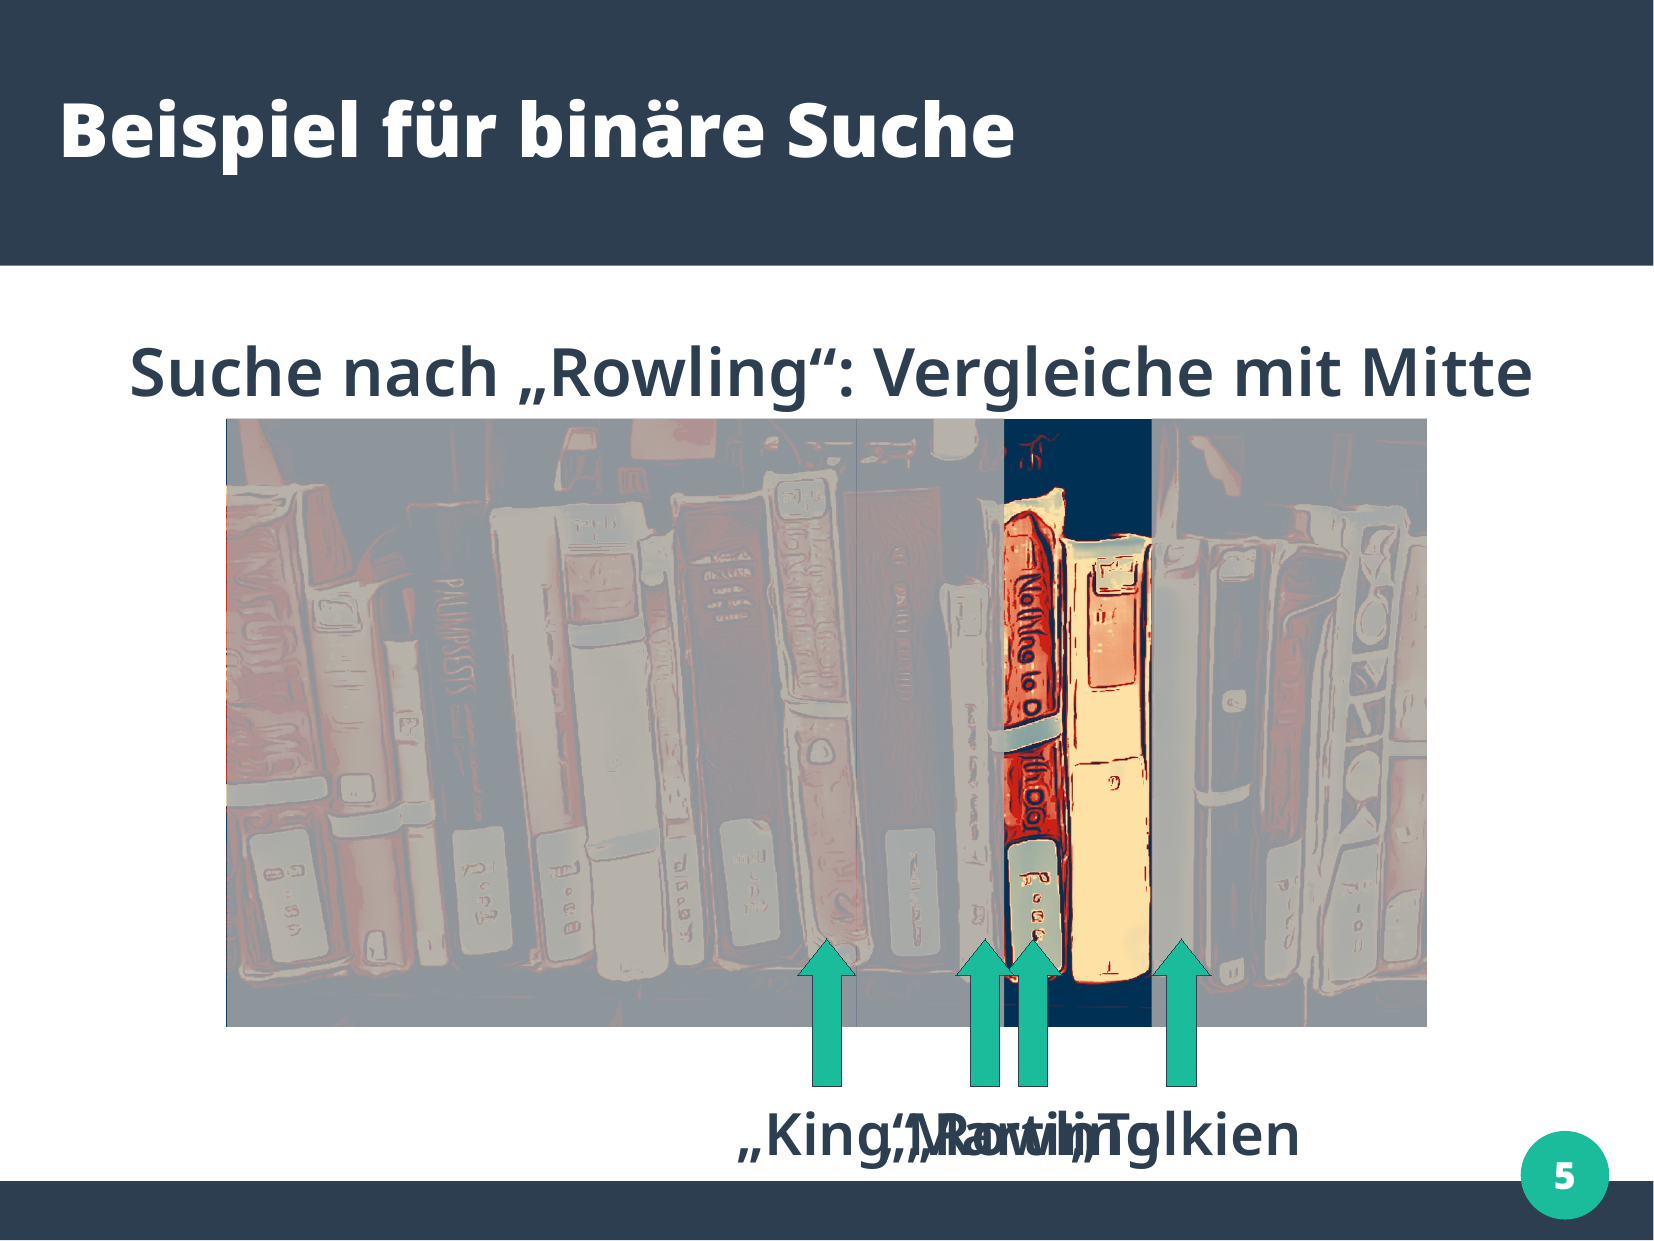

# Beispiel für binäre Suche
Suche nach „Rowling“: Vergleiche mit Mitte
„King“
„Martin“
„Rowling“
„Tolkien“
5